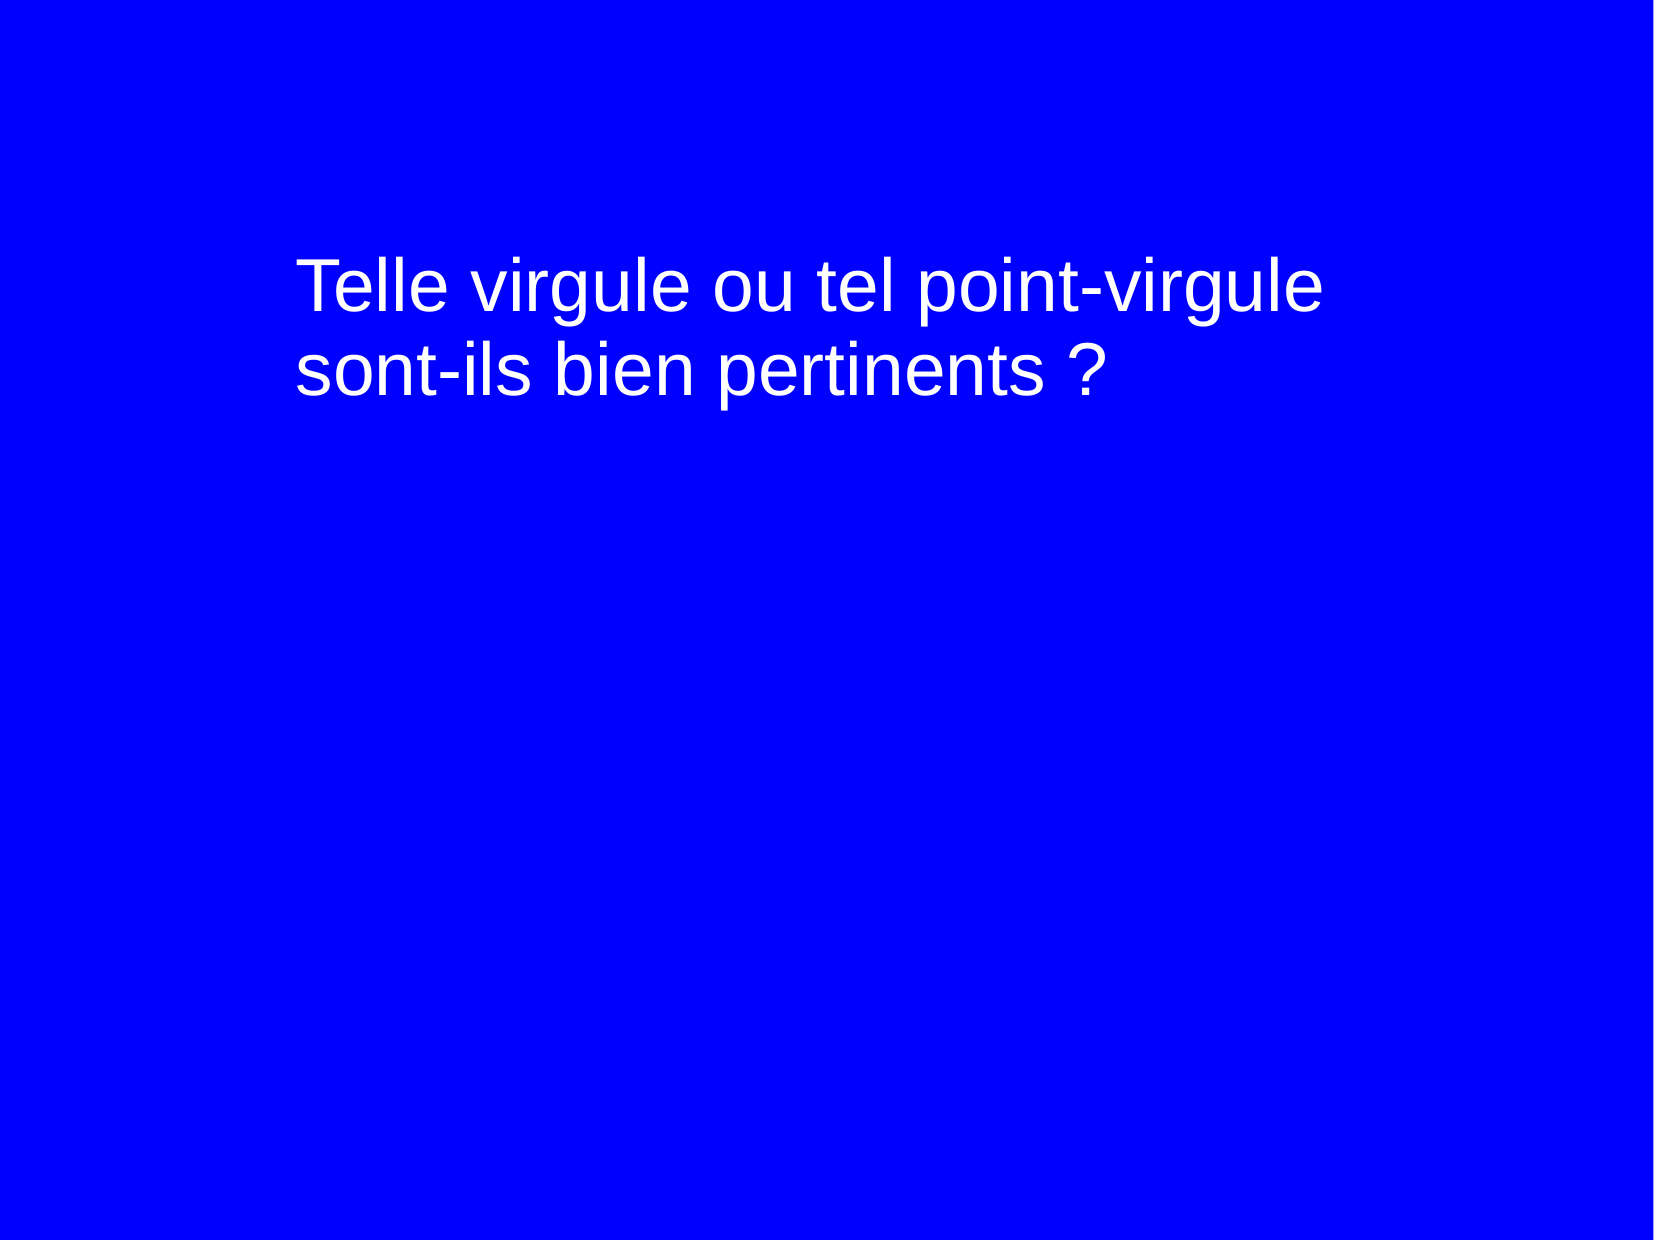

Telle virgule ou tel point-virgule sont-ils bien pertinents ?